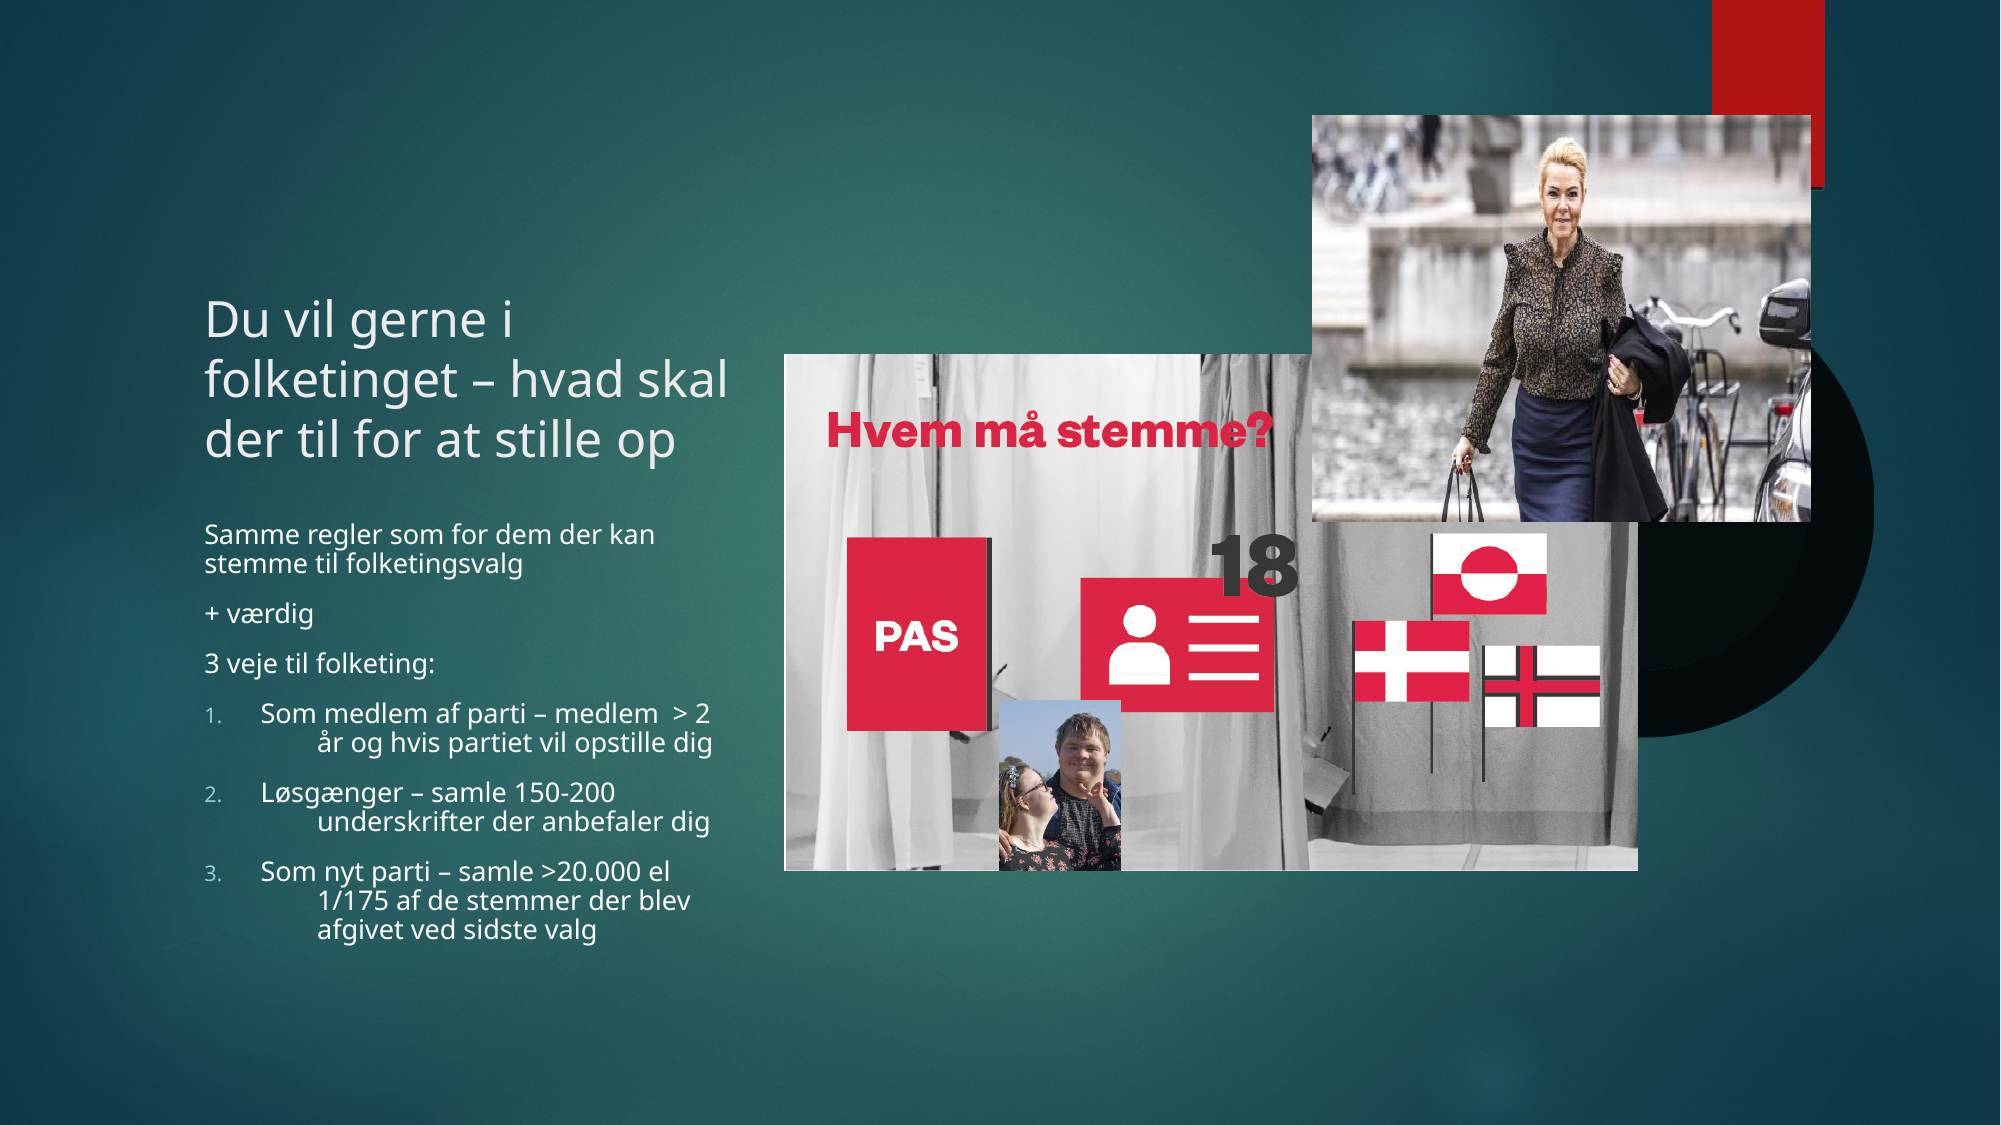

# Du vil gerne i folketinget – hvad skal der til for at stille op
Samme regler som for dem der kan stemme til folketingsvalg
+ værdig
3 veje til folketing:
Som medlem af parti – medlem > 2 år og hvis partiet vil opstille dig
Løsgænger – samle 150-200 underskrifter der anbefaler dig
Som nyt parti – samle >20.000 el 1/175 af de stemmer der blev afgivet ved sidste valg